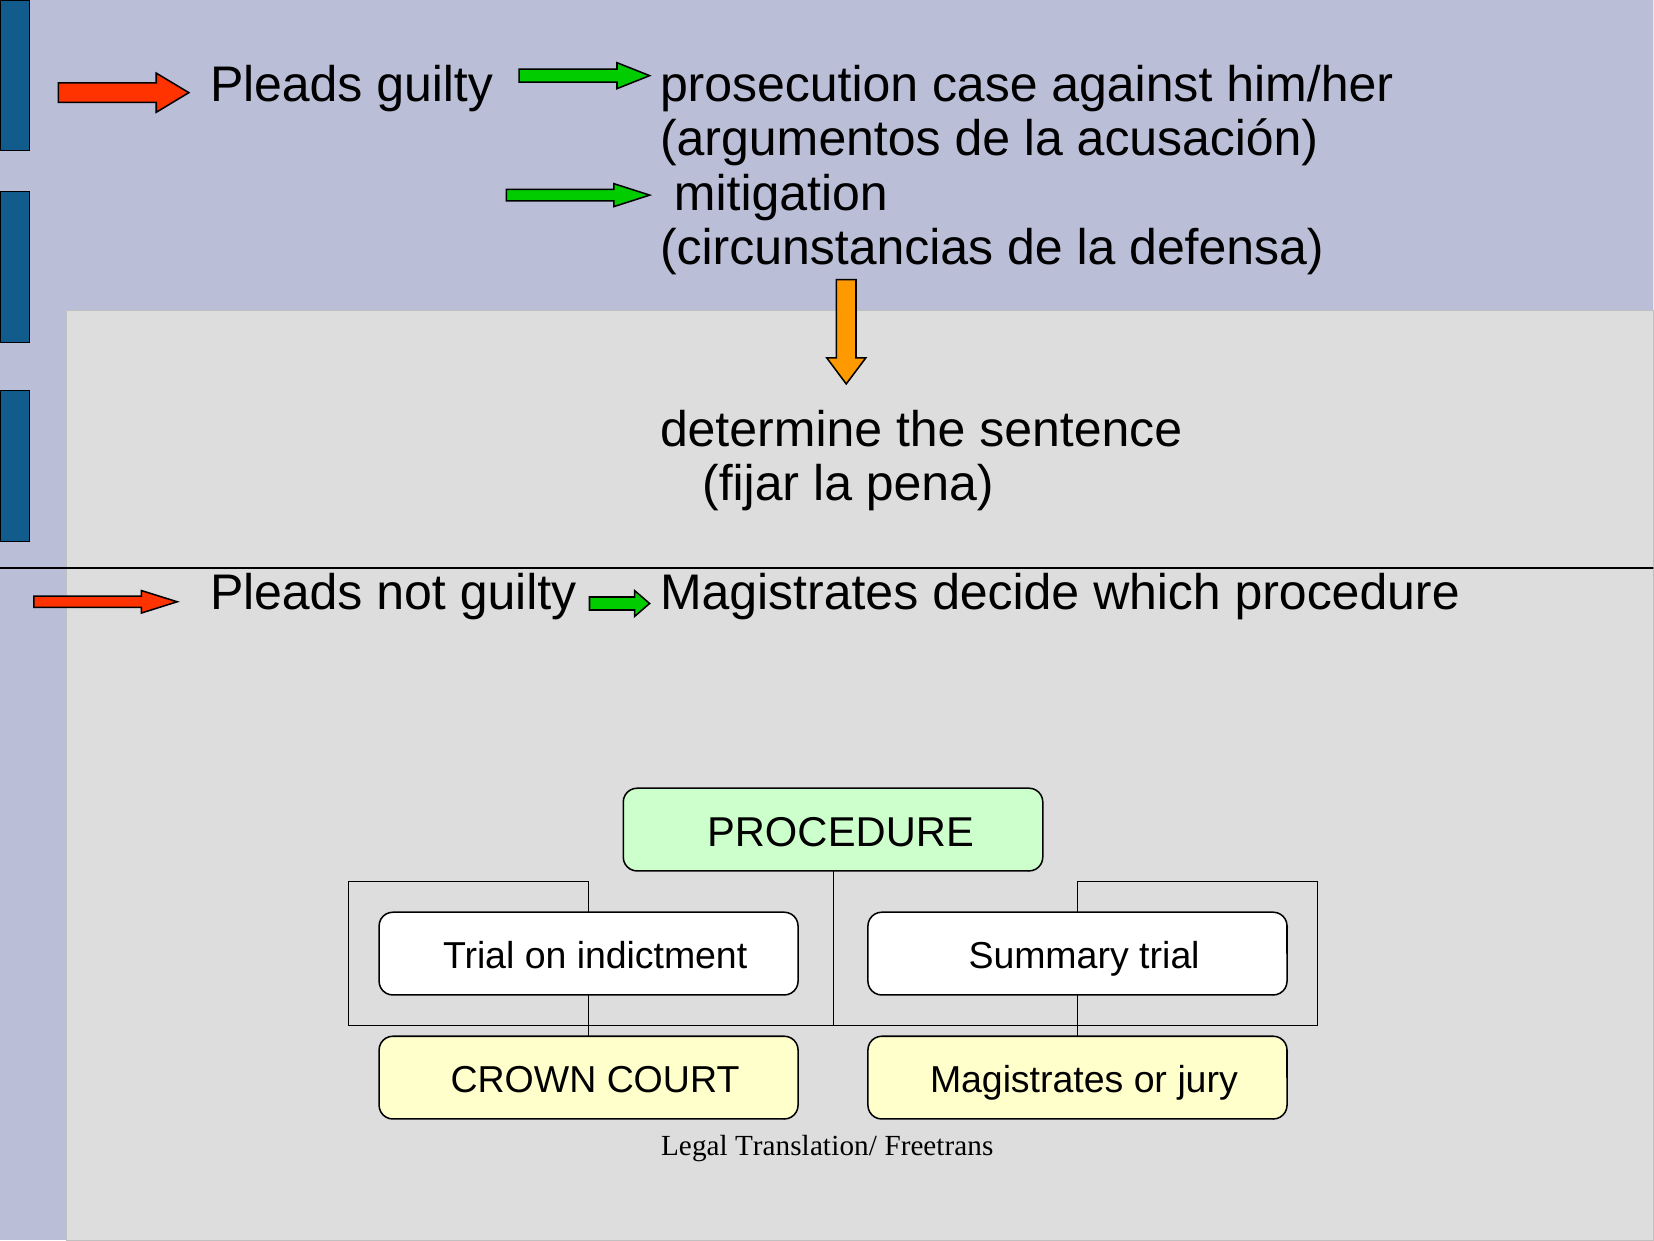

# Pleads guilty 	prosecution case against him/her
				 	(argumentos de la acusación)
				 	 mitigation
				 	(circunstancias de la defensa)
					determine the sentence
					 (fijar la pena)
		Pleads not guilty	Magistrates decide which procedure
PROCEDURE
Trial on indictment
Summary trial
CROWN COURT
Magistrates or jury
Legal Translation/ Freetrans